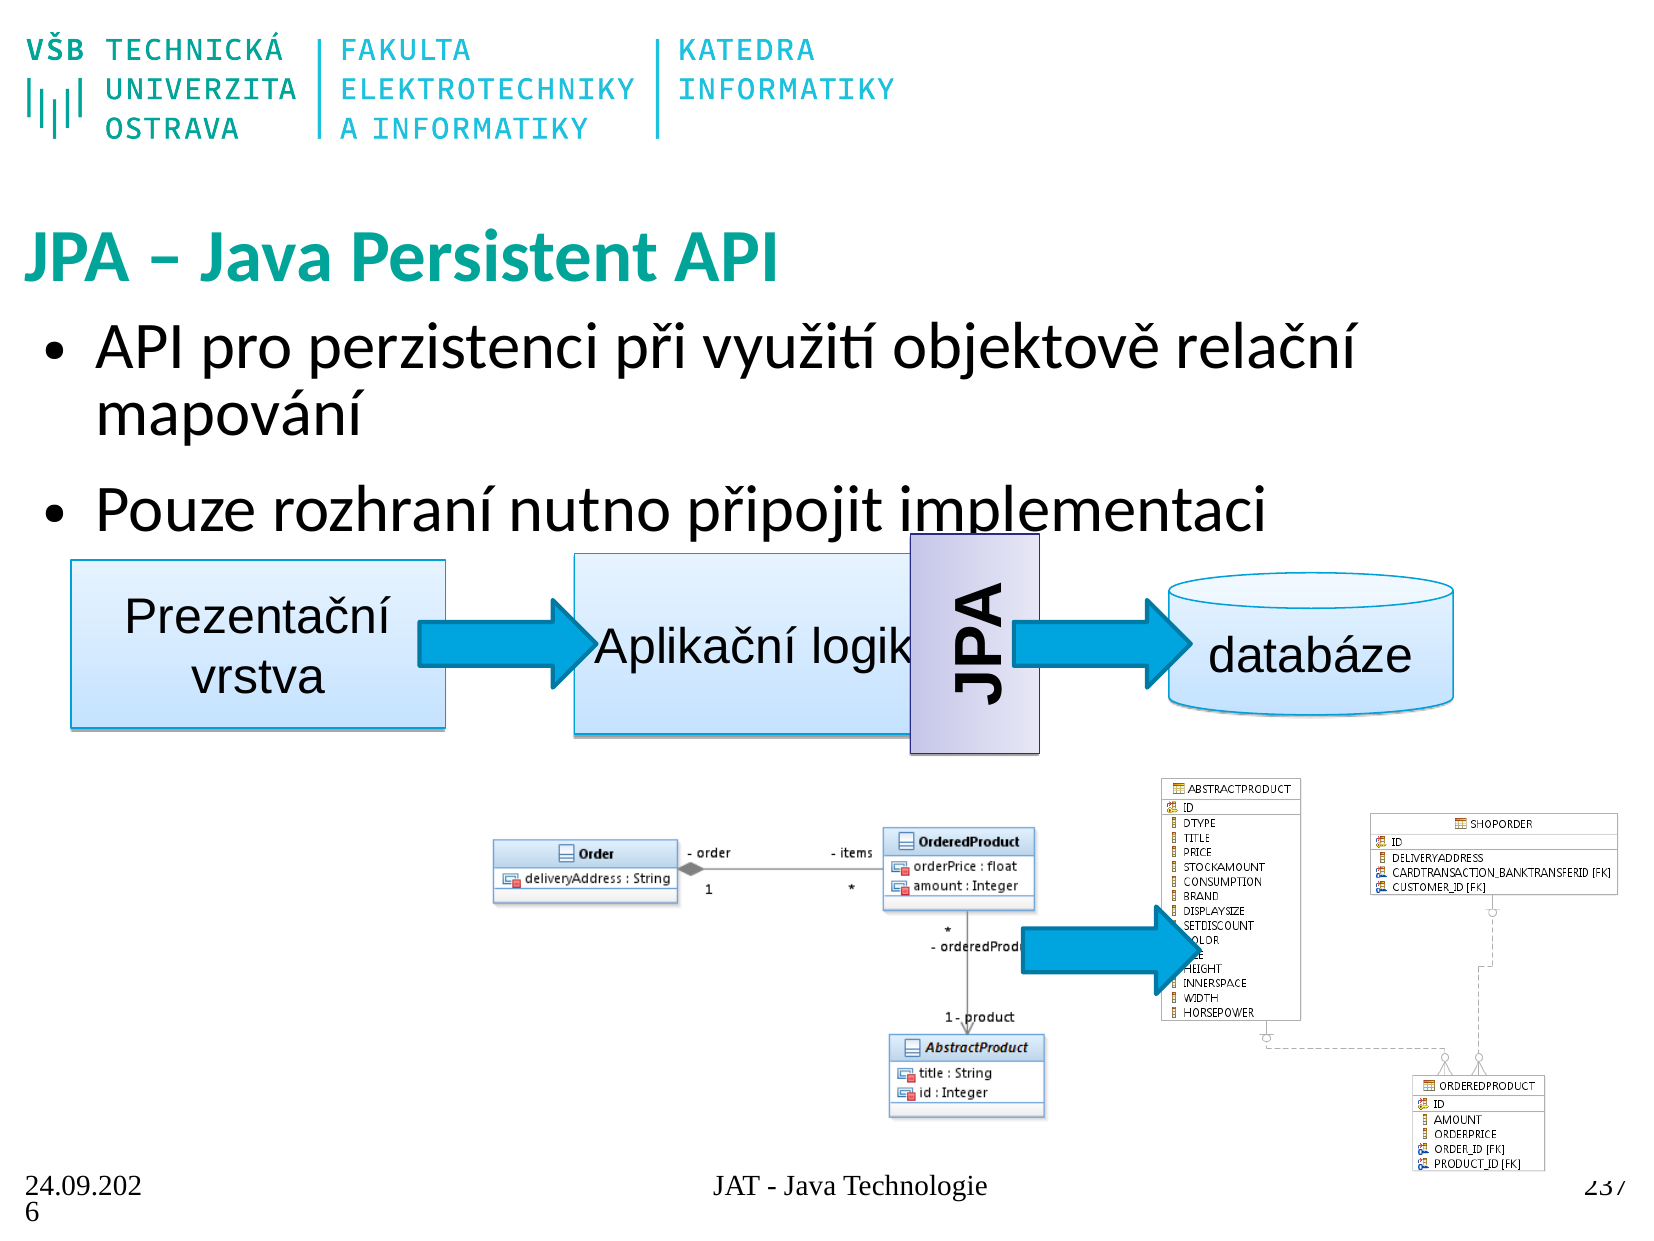

JPA – Java Persistent API
# API pro perzistenci při využití objektově relační mapování
Pouze rozhraní nutno připojit implementaci
Aplikační logika
Prezentační vrstva
databáze
JPA
JAT - Java Technologie
237